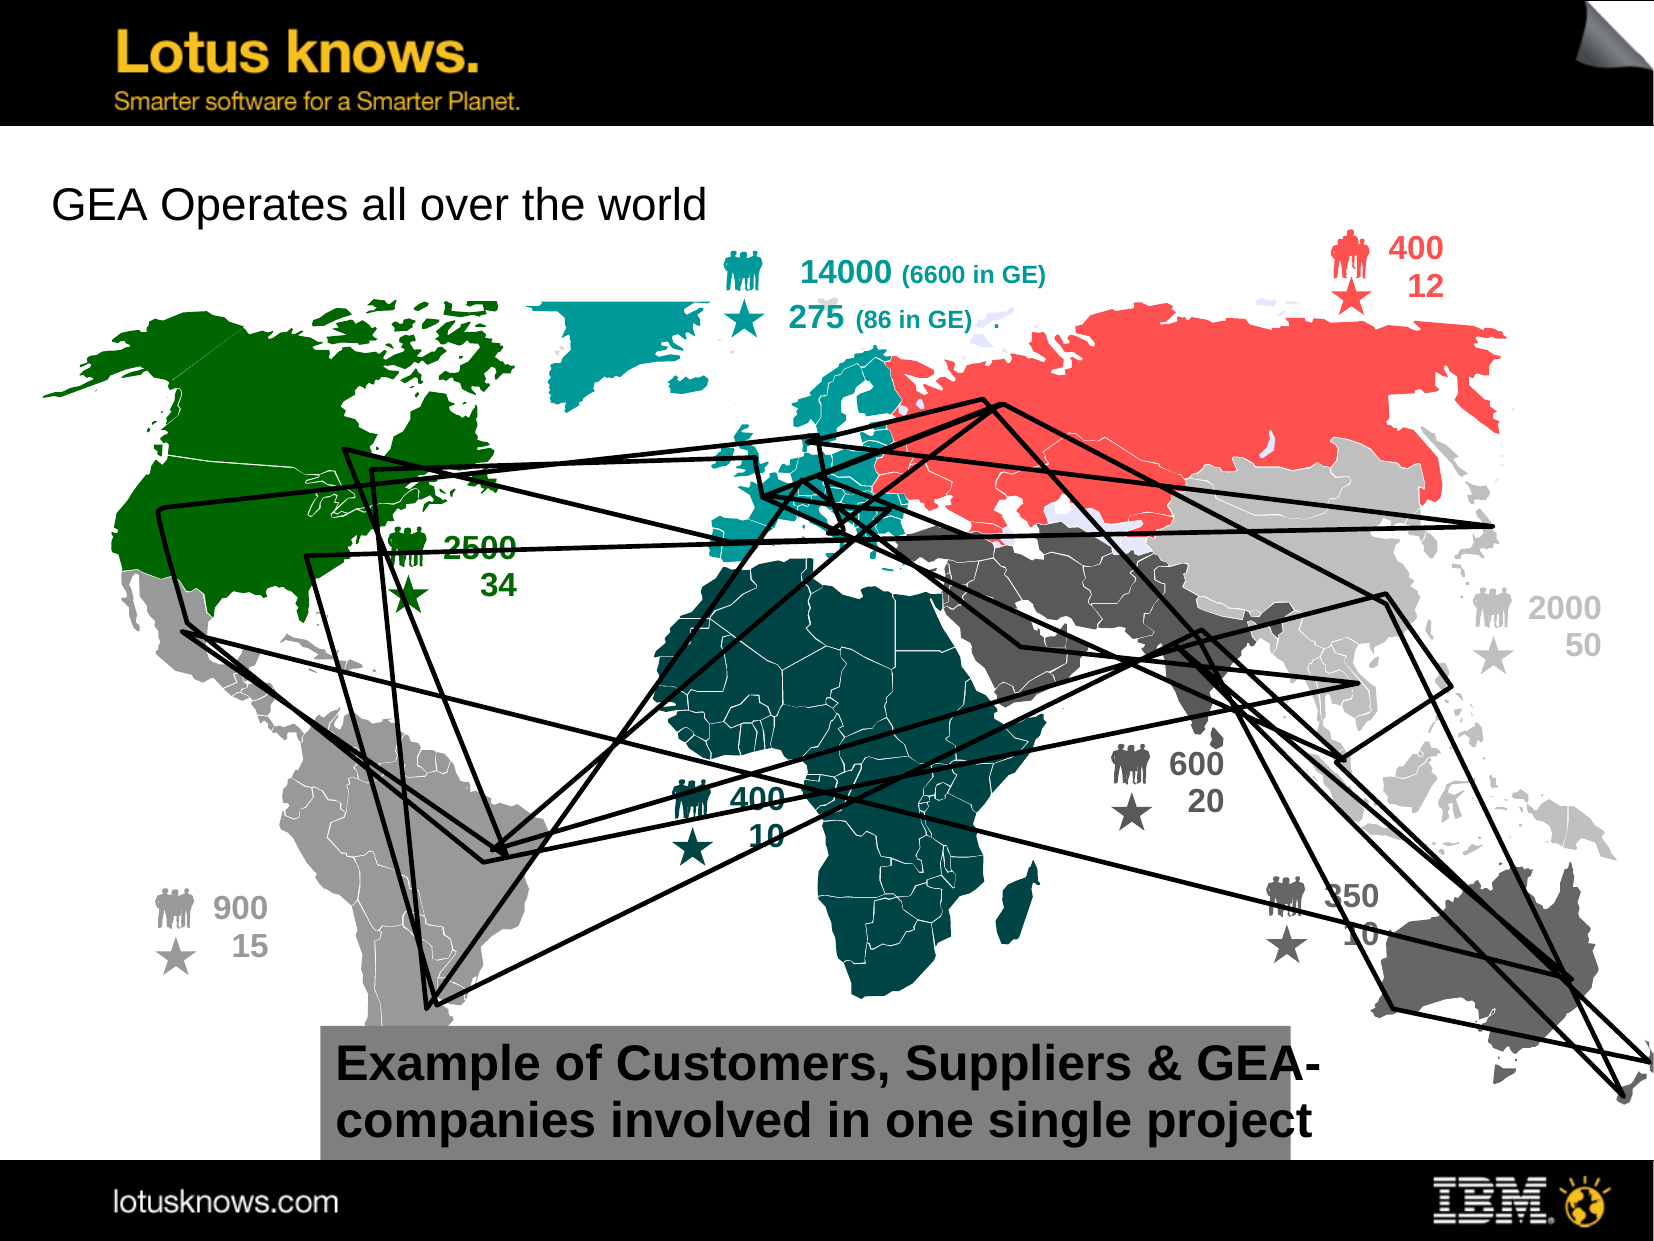

# GEA Operates all over the world
400
12
14000 (6600 in GE)
275 (86 in GE) .
2500
34
2000
50
600
20
400
10
350
10
900
15
21,300+
Employees
400+
Locations
Example of Customers, Suppliers & GEA-
companies involved in one single project